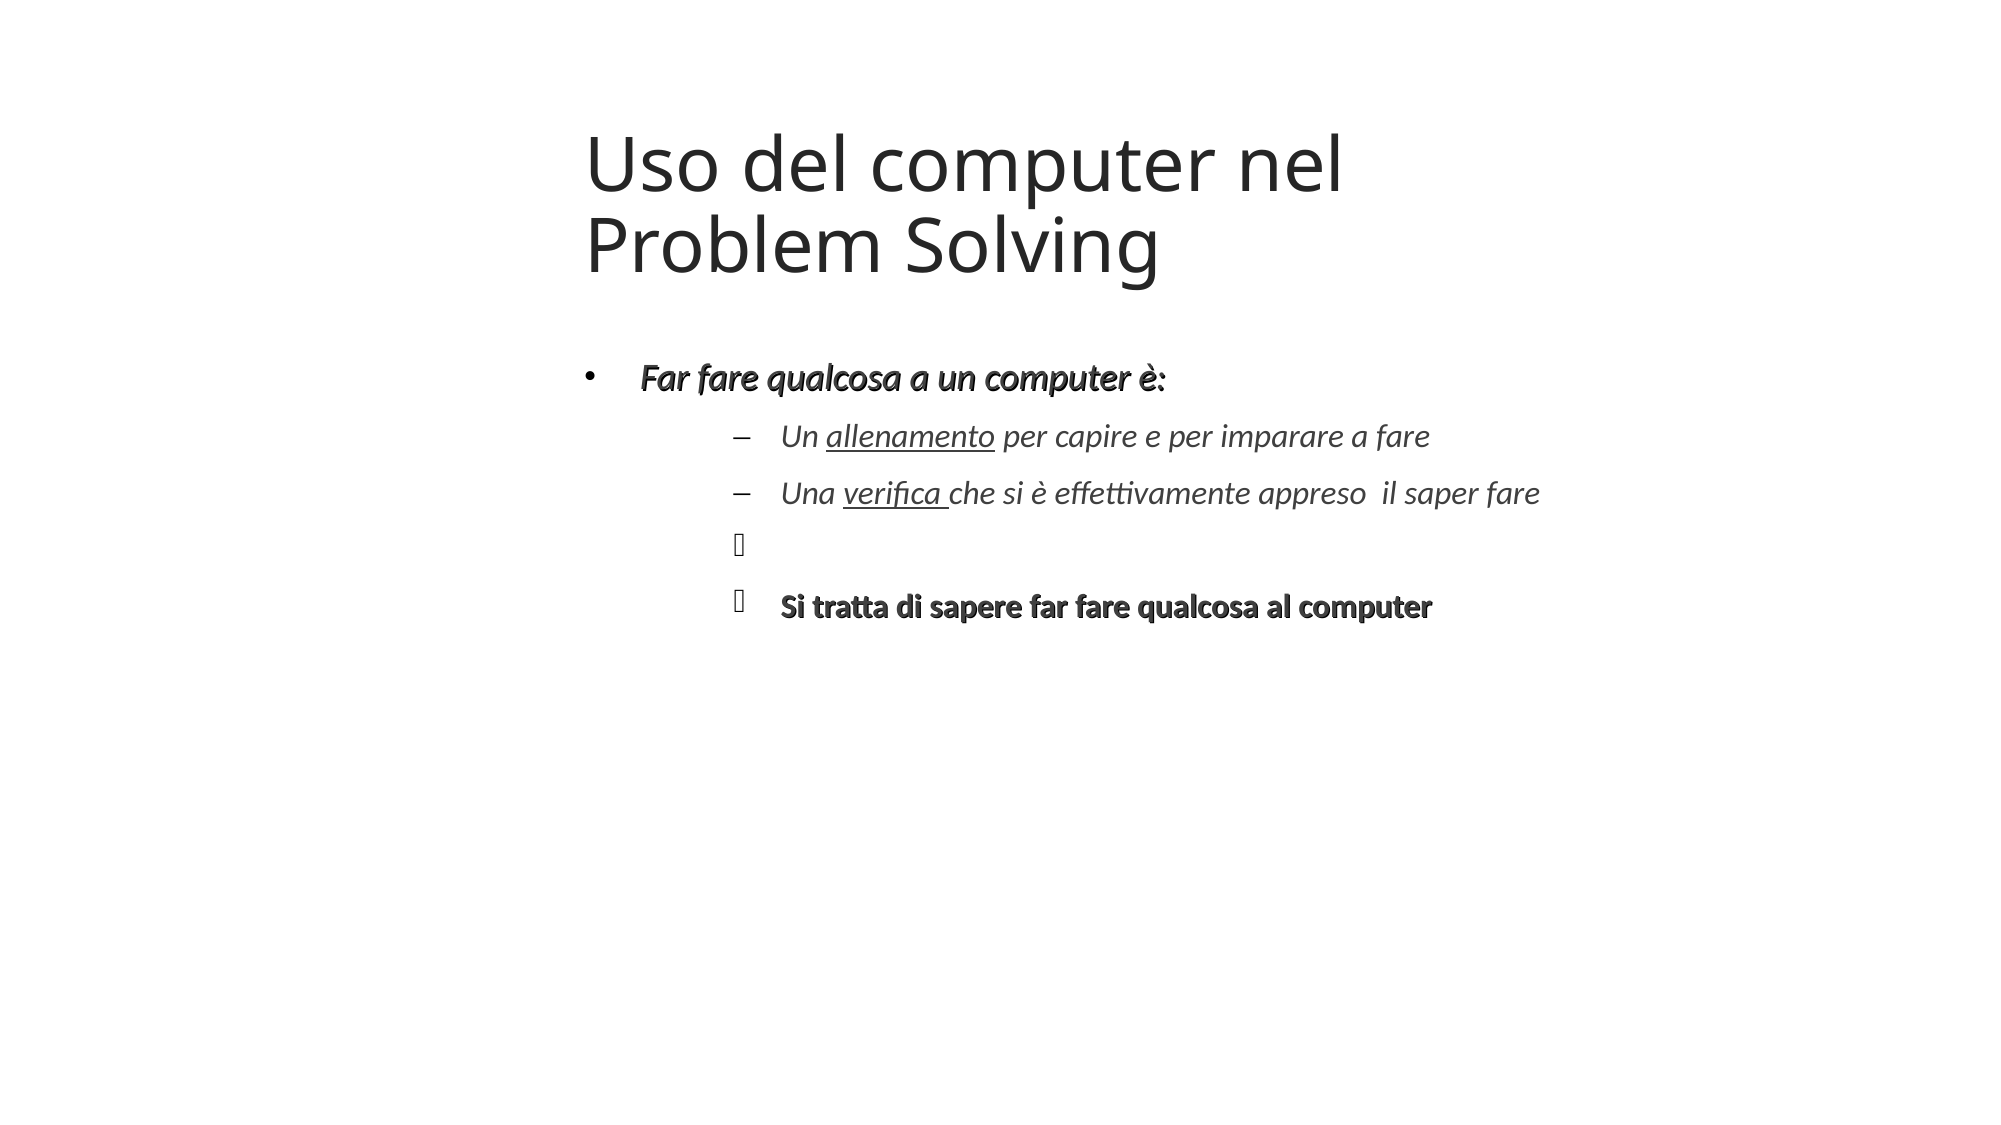

# Uso del computer nel Problem Solving
Far fare qualcosa a un computer è:
Un allenamento per capire e per imparare a fare
Una verifica che si è effettivamente appreso il saper fare
Si tratta di sapere far fare qualcosa al computer